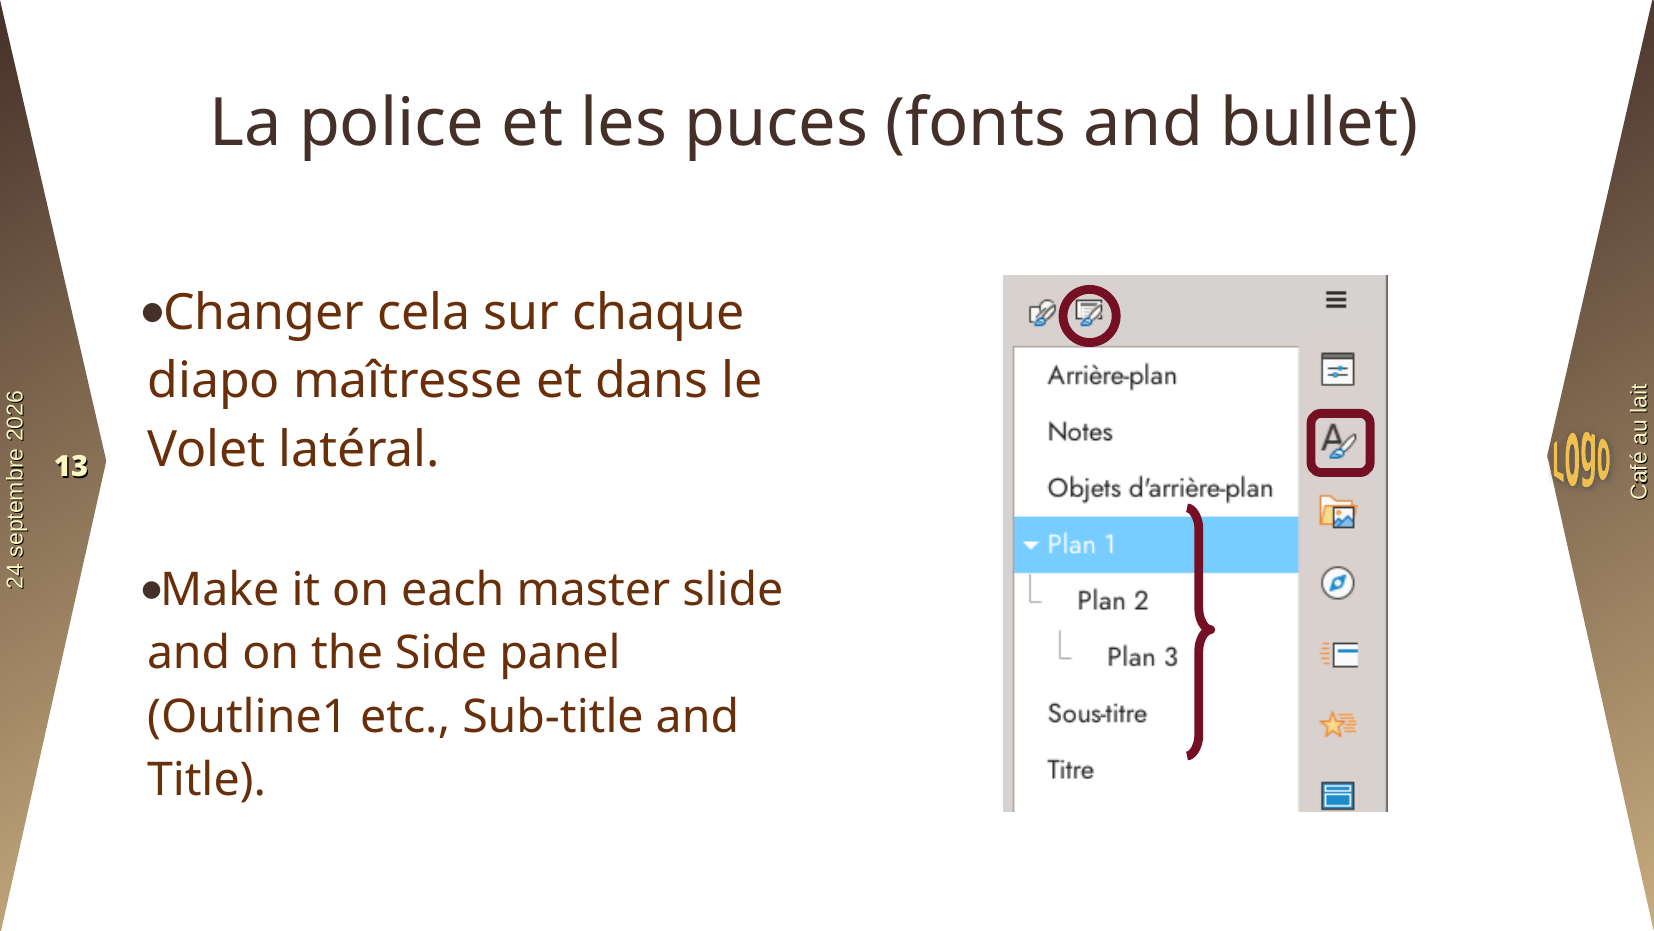

# La police et les puces (fonts and bullet)
Changer cela sur chaque diapo maîtresse et dans le Volet latéral.
Café au lait
13
Make it on each master slide and on the Side panel (Outline1 etc., Sub-title and Title).